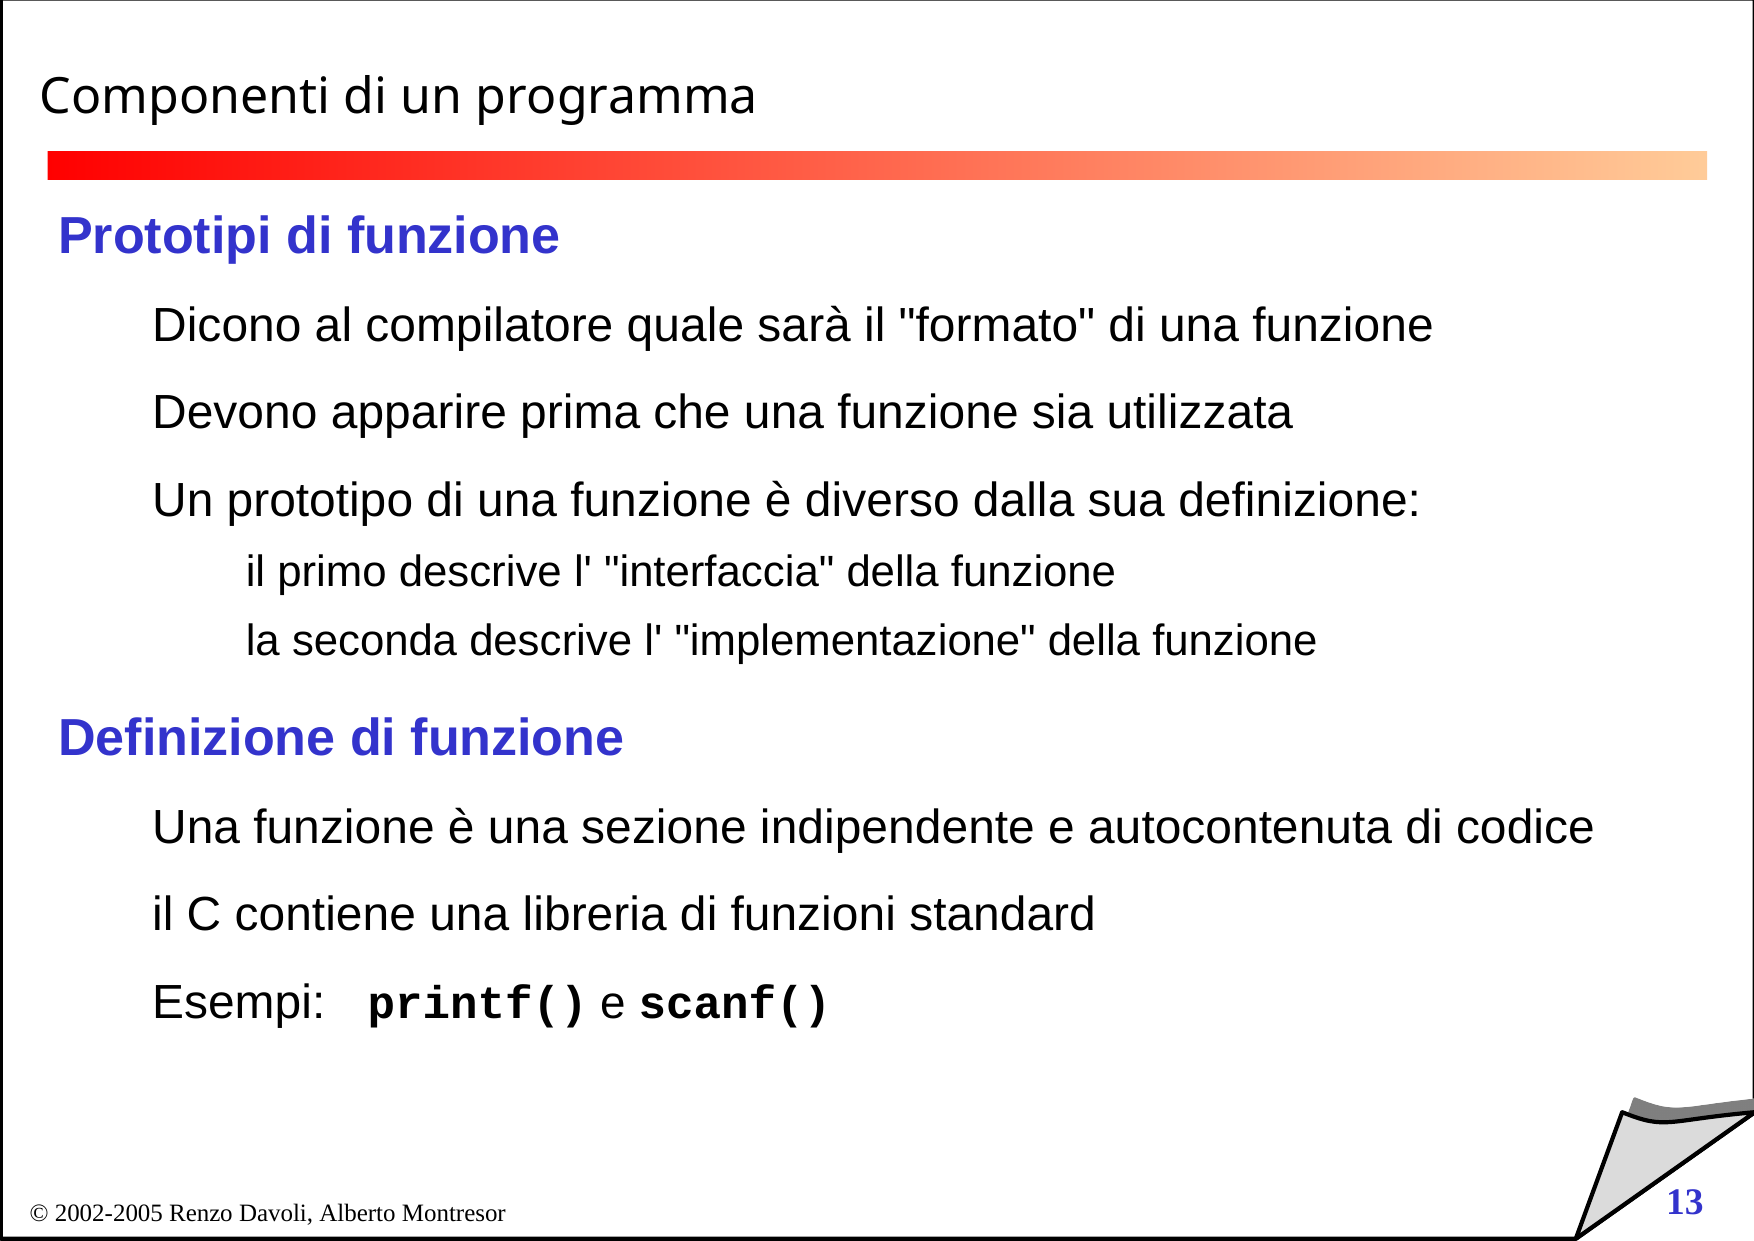

# Componenti di un programma
Prototipi di funzione
Dicono al compilatore quale sarà il "formato" di una funzione
Devono apparire prima che una funzione sia utilizzata
Un prototipo di una funzione è diverso dalla sua definizione:
il primo descrive l' "interfaccia" della funzione
la seconda descrive l' "implementazione" della funzione
Definizione di funzione
Una funzione è una sezione indipendente e autocontenuta di codice
il C contiene una libreria di funzioni standard
Esempi: printf() e scanf()